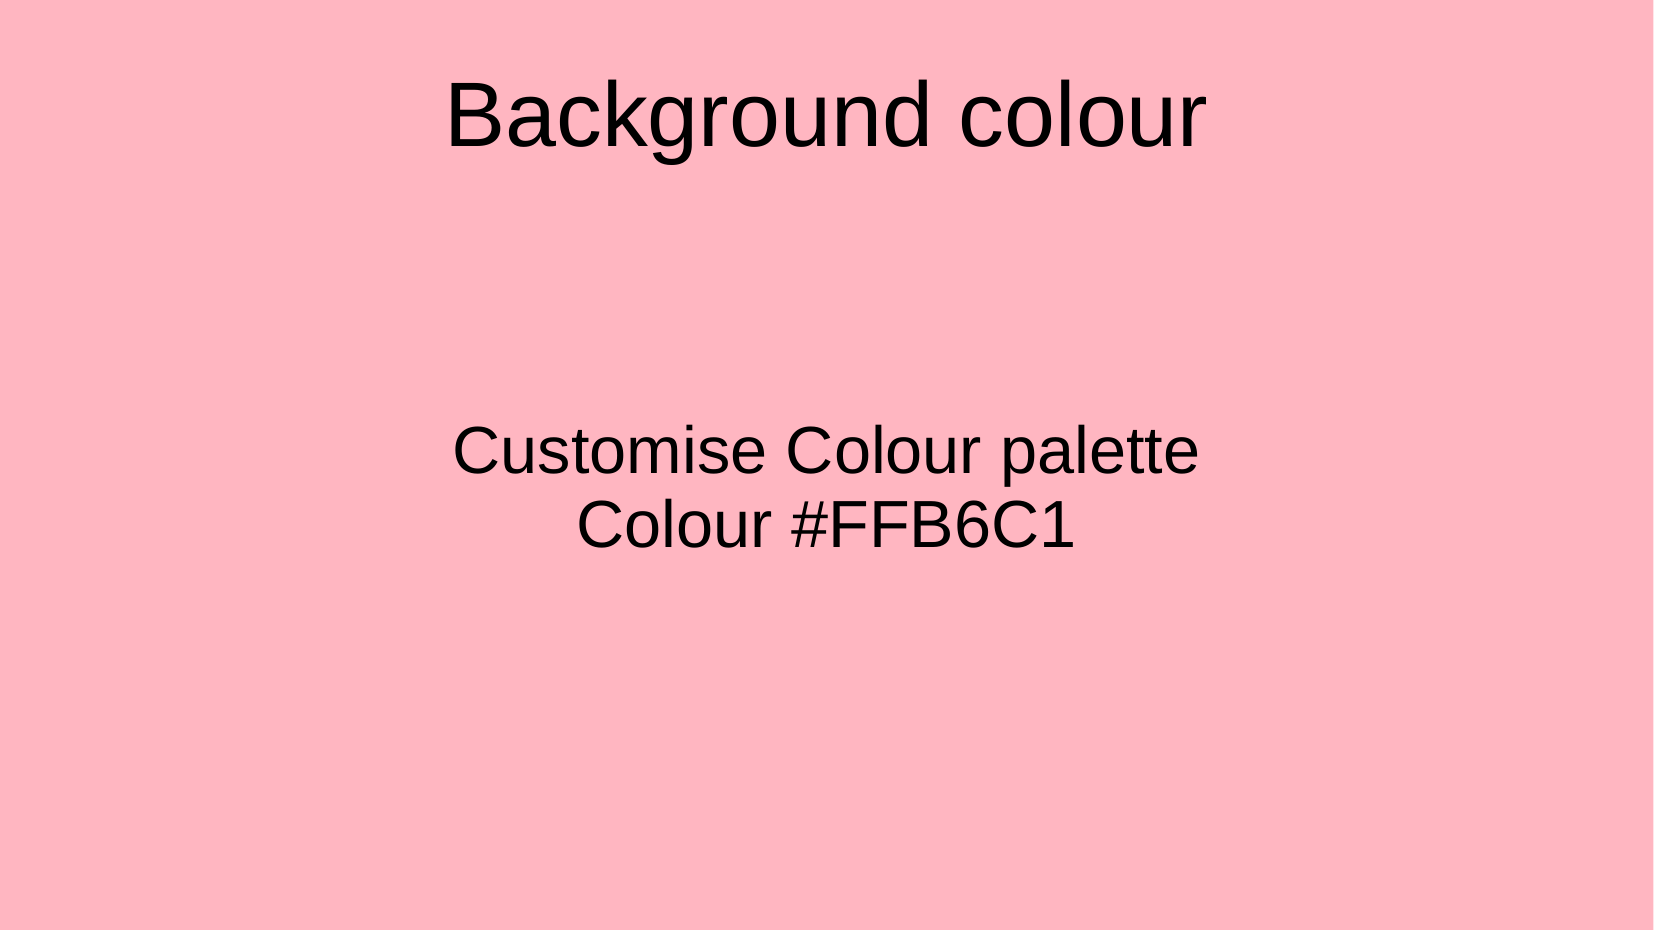

# Background colour
Customise Colour palette
Colour #FFB6C1